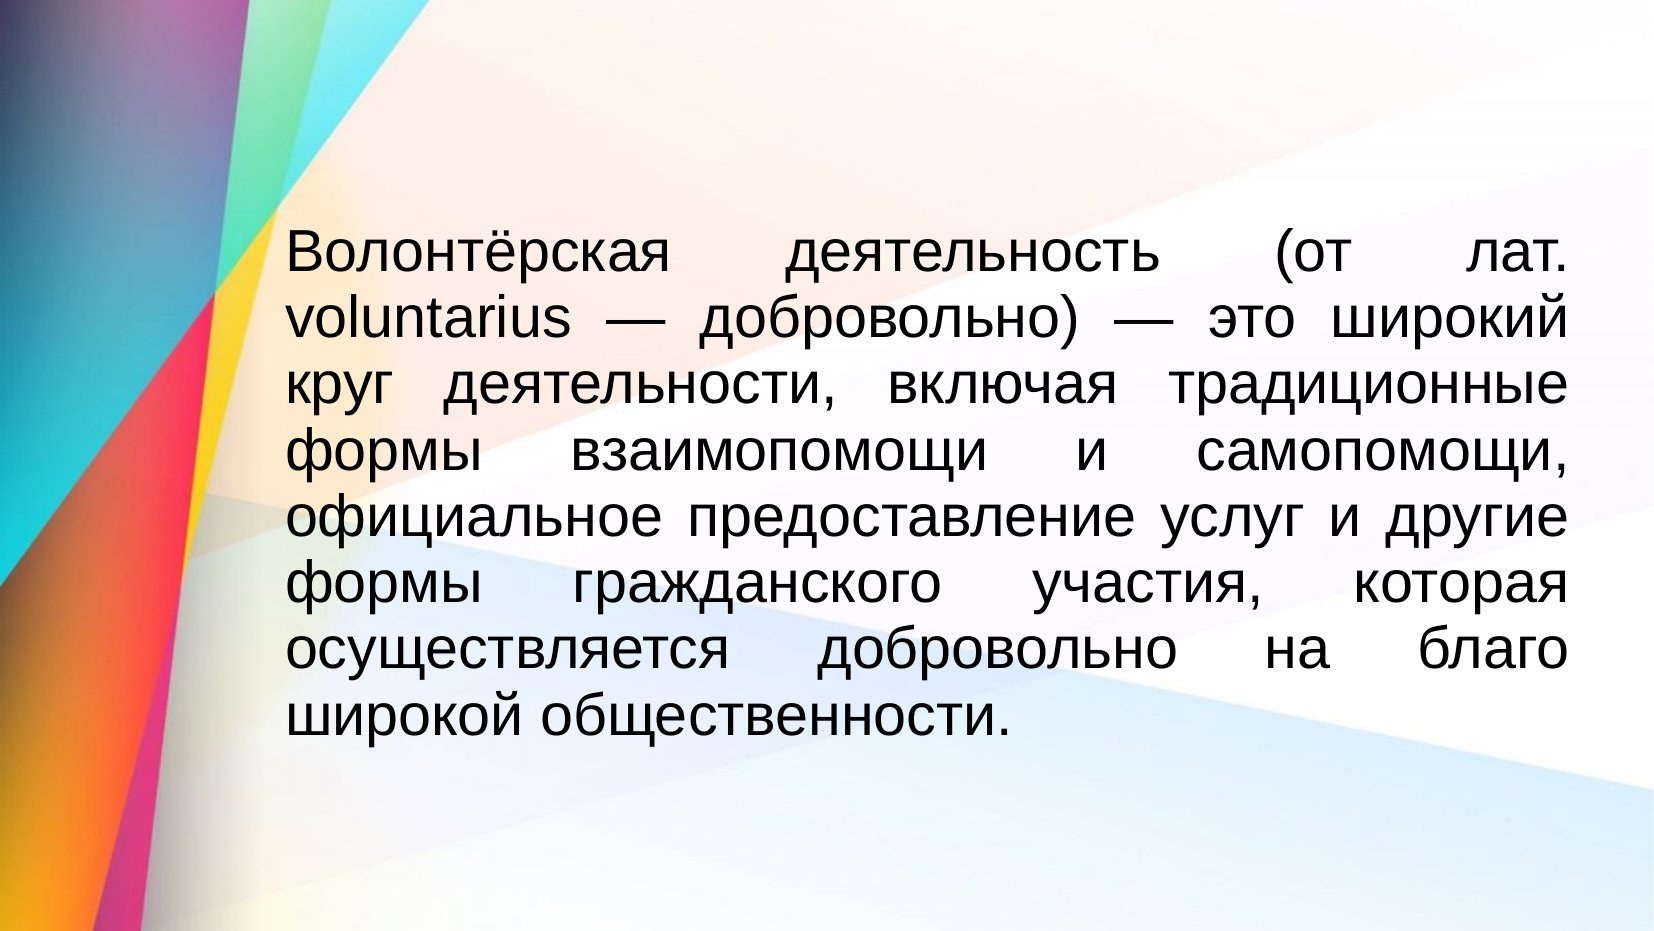

# Волонтёрская деятельность (от лат. voluntarius — добровольно) — это широкий круг деятельности, включая традиционные формы взаимопомощи и самопомощи, официальное предоставление услуг и другие формы гражданского участия, которая осуществляется добровольно на благо широкой общественности.